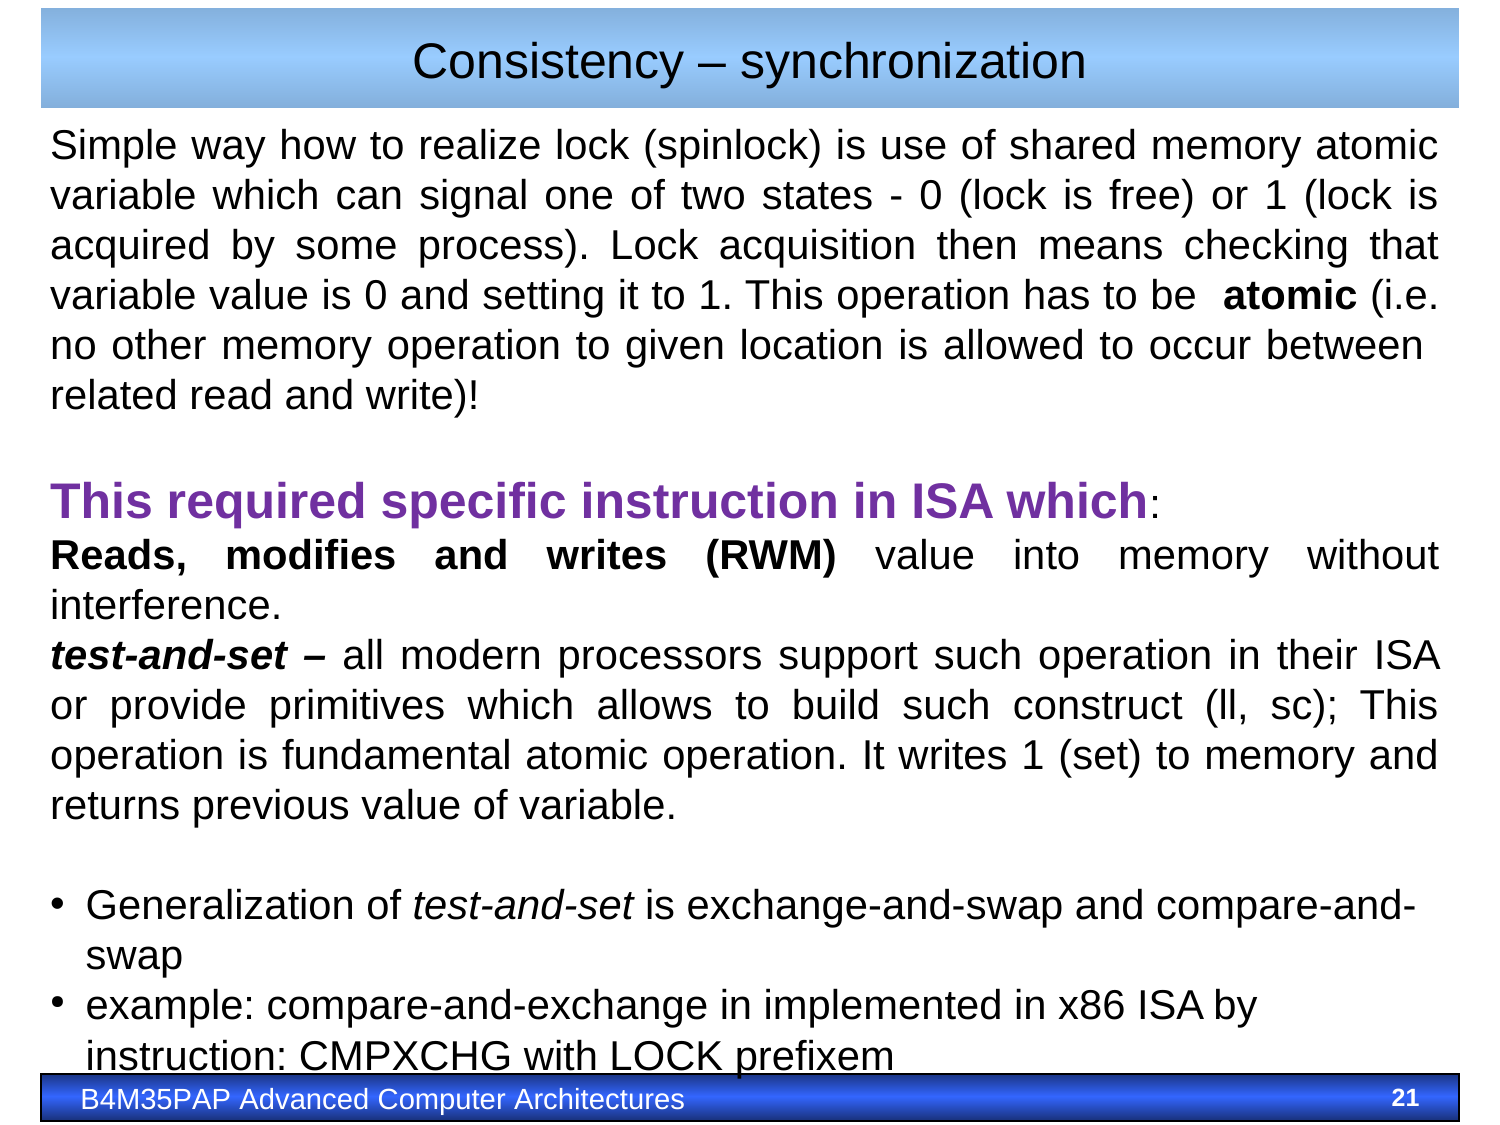

# Consistency – synchronization
Simple way how to realize lock (spinlock) is use of shared memory atomic variable which can signal one of two states - 0 (lock is free) or 1 (lock is acquired by some process). Lock acquisition then means checking that variable value is 0 and setting it to 1. This operation has to be atomic (i.e. no other memory operation to given location is allowed to occur between related read and write)!
This required specific instruction in ISA which:
Reads, modifies and writes (RWM) value into memory without interference.
test-and-set – all modern processors support such operation in their ISA or provide primitives which allows to build such construct (ll, sc); This operation is fundamental atomic operation. It writes 1 (set) to memory and returns previous value of variable.
Generalization of test-and-set is exchange-and-swap and compare-and-swap
example: compare-and-exchange in implemented in x86 ISA by instruction: CMPXCHG with LOCK prefixem